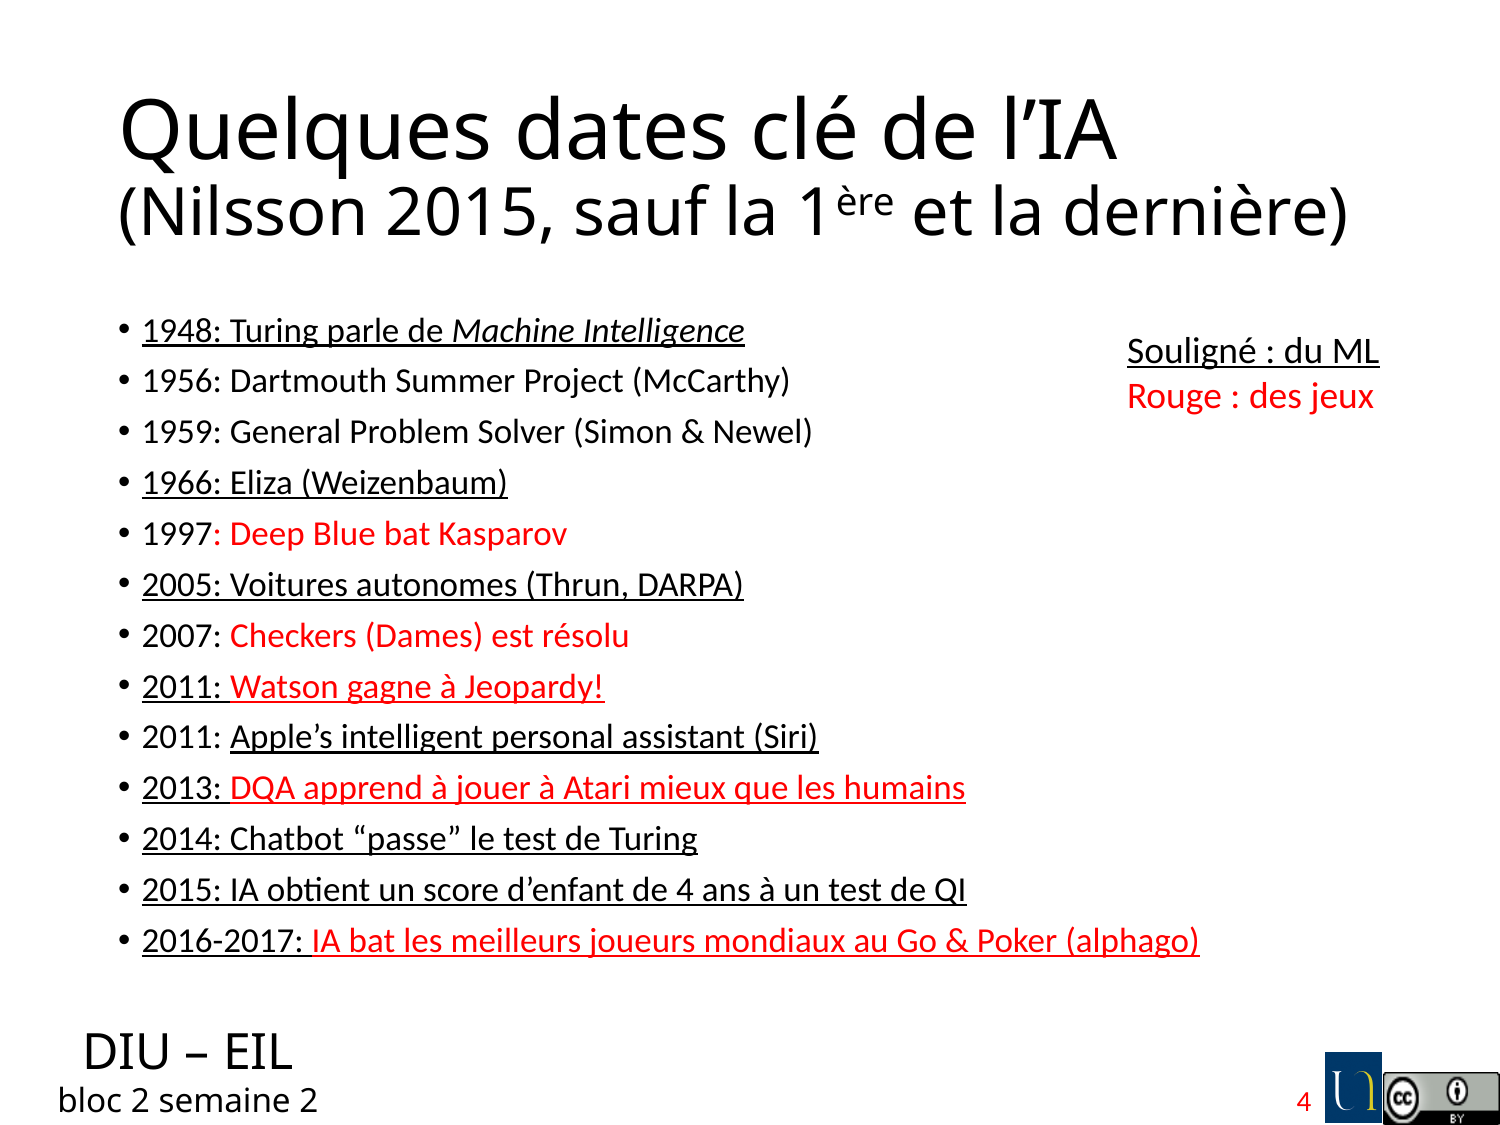

# Quelques dates clé de l’IA (Nilsson 2015, sauf la 1ère et la dernière)
1948: Turing parle de Machine Intelligence
1956: Dartmouth Summer Project (McCarthy)
1959: General Problem Solver (Simon & Newel)
1966: Eliza (Weizenbaum)
1997: Deep Blue bat Kasparov
2005: Voitures autonomes (Thrun, DARPA)
2007: Checkers (Dames) est résolu
2011: Watson gagne à Jeopardy!
2011: Apple’s intelligent personal assistant (Siri)
2013: DQA apprend à jouer à Atari mieux que les humains
2014: Chatbot “passe” le test de Turing
2015: IA obtient un score d’enfant de 4 ans à un test de QI
2016-2017: IA bat les meilleurs joueurs mondiaux au Go & Poker (alphago)
Souligné : du ML
Rouge : des jeux